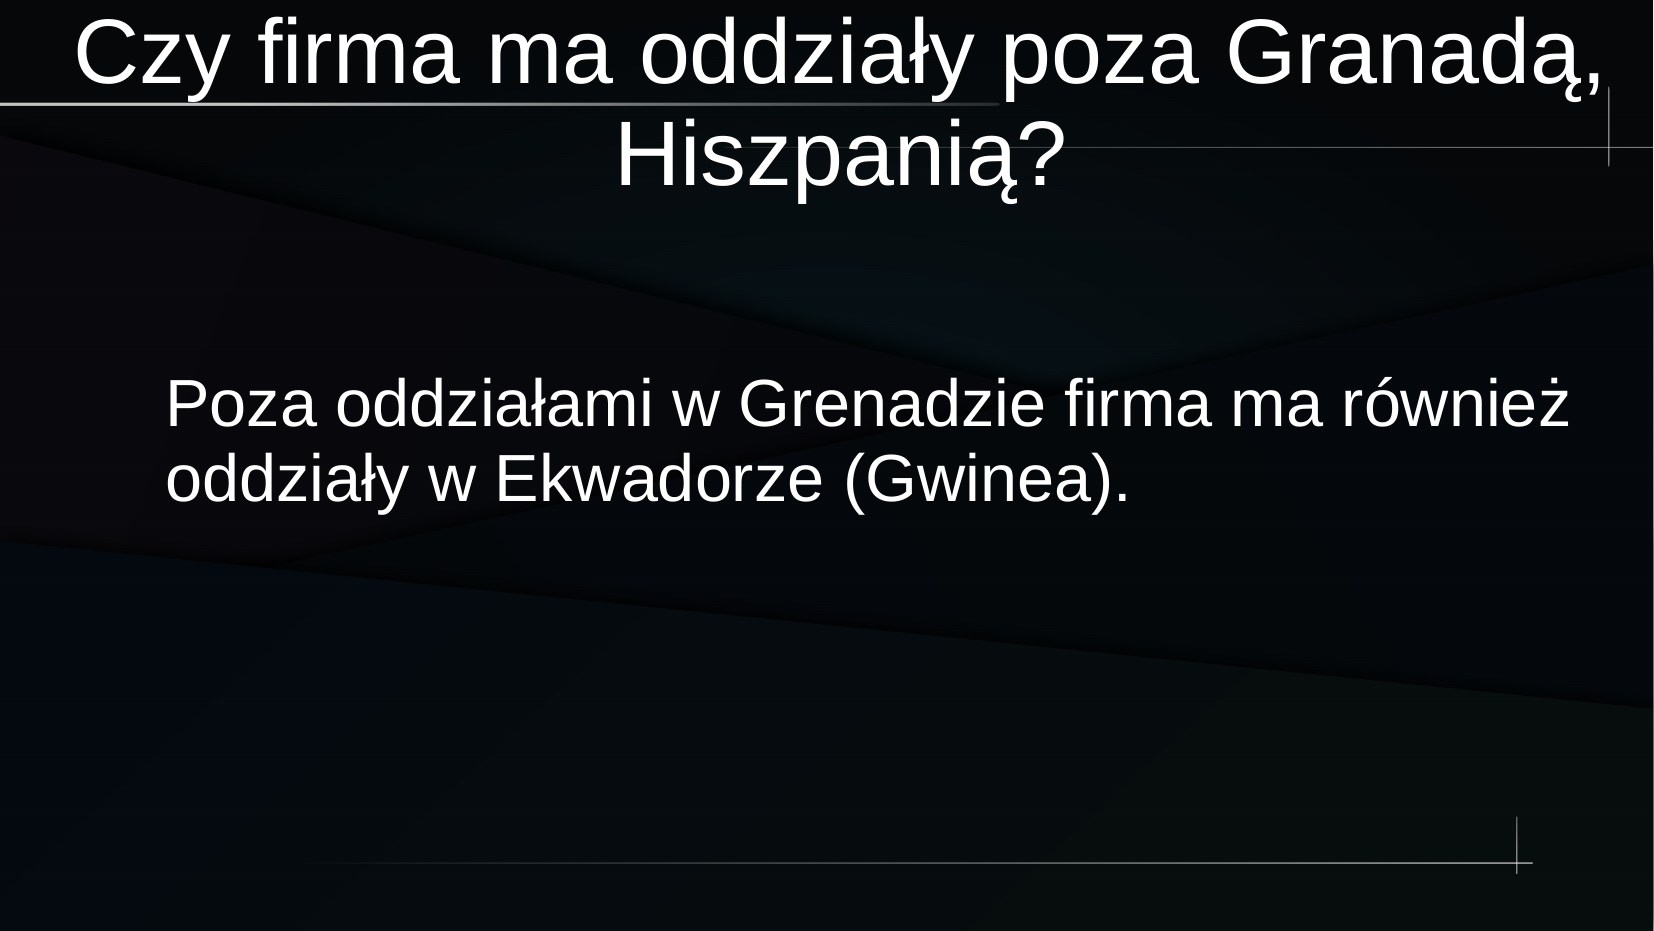

# Czy firma ma oddziały poza Granadą, Hiszpanią?
Poza oddziałami w Grenadzie firma ma również oddziały w Ekwadorze (Gwinea).